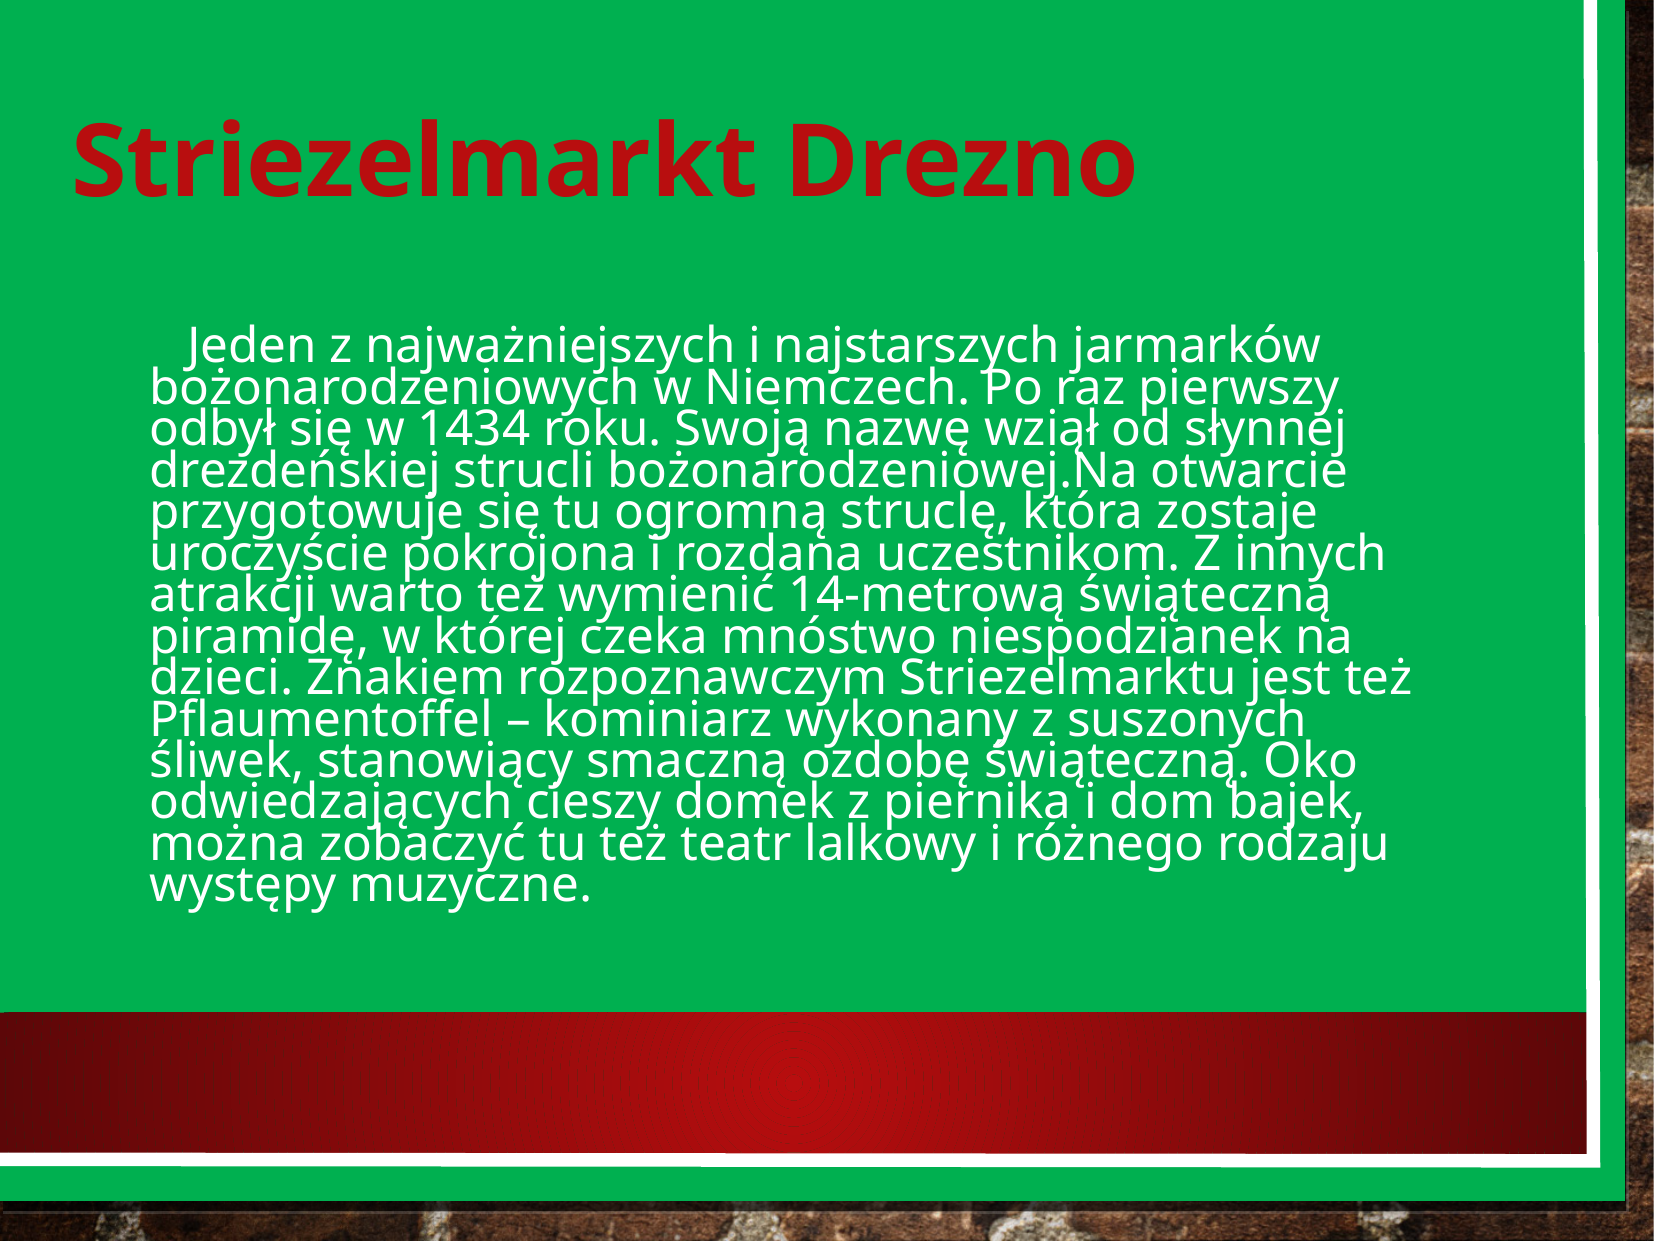

# Striezelmarkt Drezno
 Jeden z najważniejszych i najstarszych jarmarków bożonarodzeniowych w Niemczech. Po raz pierwszy odbył się w 1434 roku. Swoją nazwę wziął od słynnej drezdeńskiej strucli bożonarodzeniowej.Na otwarcie przygotowuje się tu ogromną struclę, która zostaje uroczyście pokrojona i rozdana uczestnikom. Z innych atrakcji warto też wymienić 14-metrową świąteczną piramidę, w której czeka mnóstwo niespodzianek na dzieci. Znakiem rozpoznawczym Striezelmarktu jest też Pflaumentoffel – kominiarz wykonany z suszonych śliwek, stanowiący smaczną ozdobę świąteczną. Oko odwiedzających cieszy domek z piernika i dom bajek, można zobaczyć tu też teatr lalkowy i różnego rodzaju występy muzyczne.